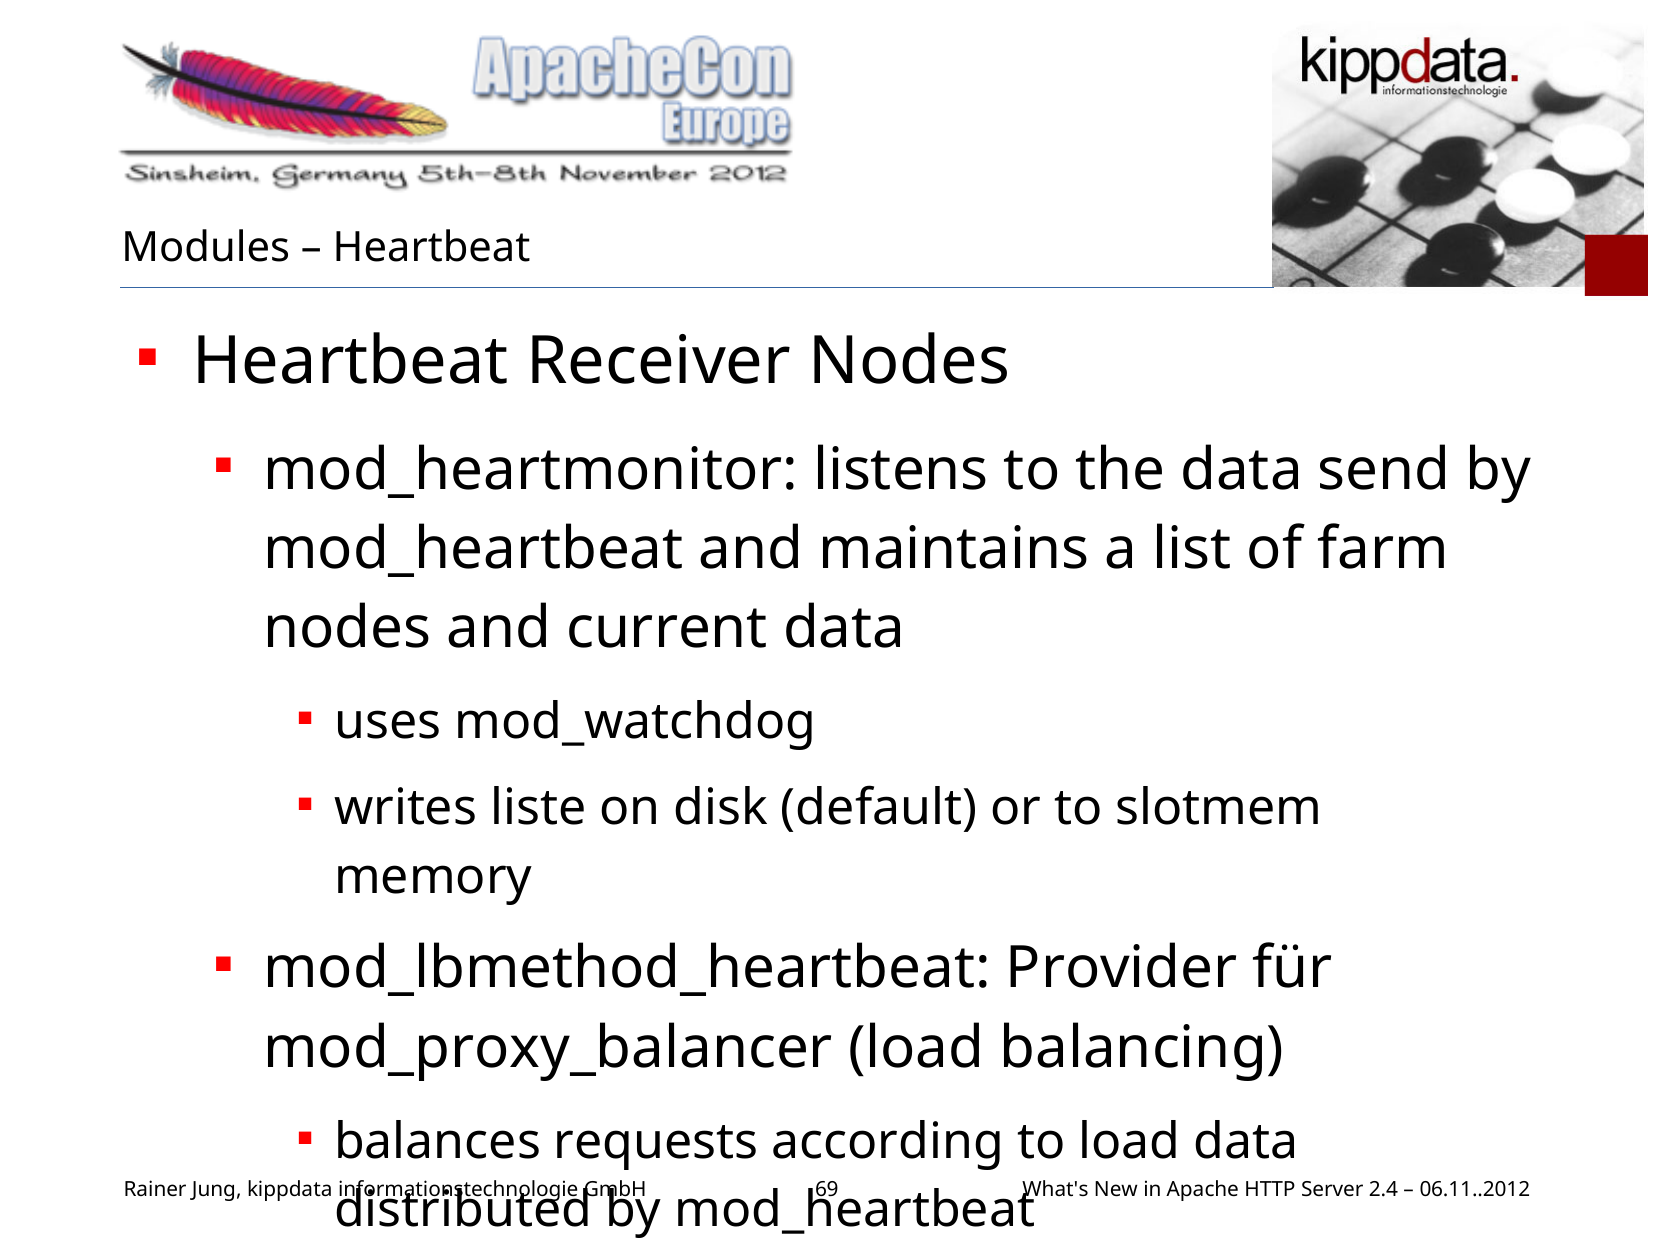

# Modules – Heartbeat
Heartbeat Receiver Nodes
mod_heartmonitor: listens to the data send by mod_heartbeat and maintains a list of farm nodes and current data
uses mod_watchdog
writes liste on disk (default) or to slotmem memory
mod_lbmethod_heartbeat: Provider für mod_proxy_balancer (load balancing)
balances requests according to load data distributed by mod_heartbeat
farm nodes do not need to be known/configured (auto-detect)